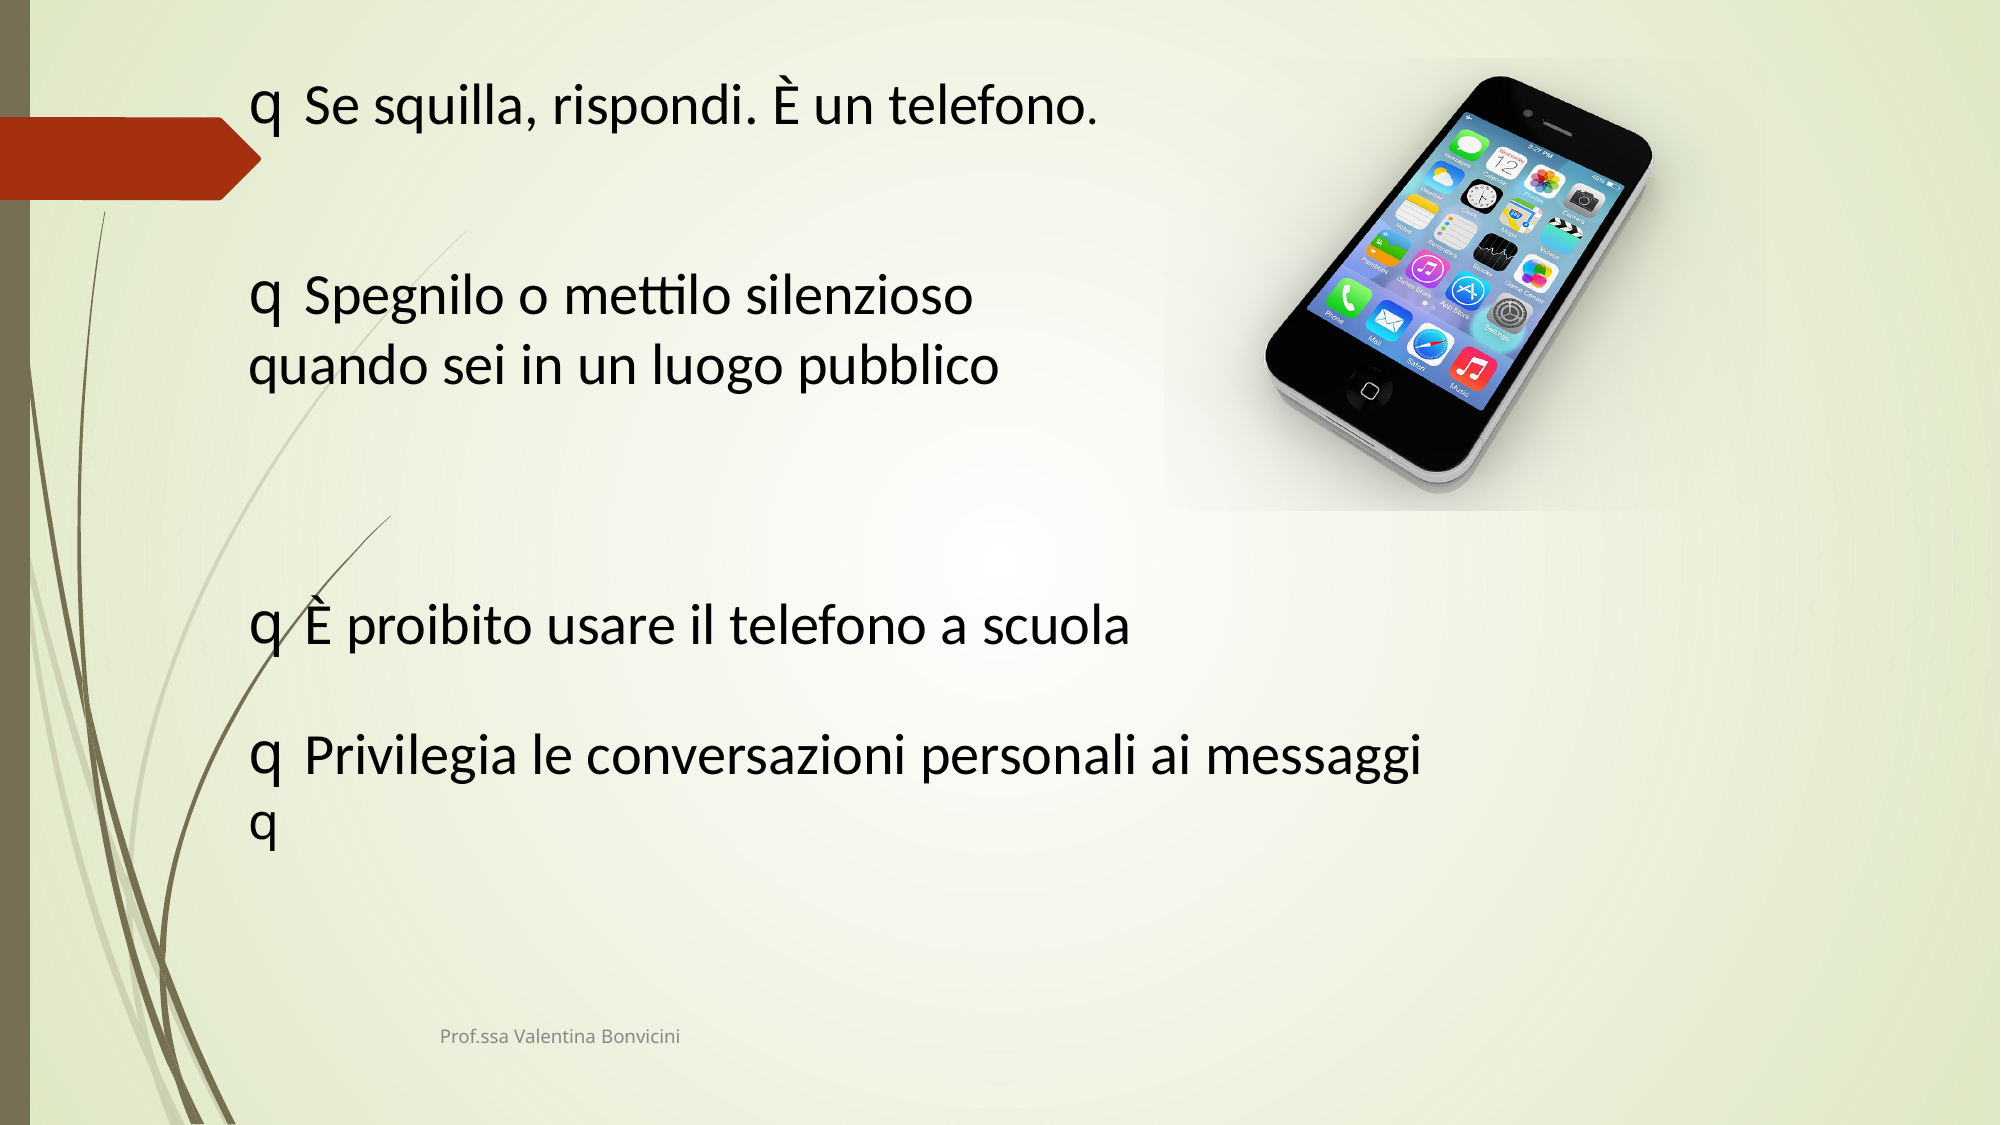

Se squilla, rispondi. È un telefono.
Spegnilo o mettilo silenzioso
quando sei in un luogo pubblico
È proibito usare il telefono a scuola
Privilegia le conversazioni personali ai messaggi
Prof.ssa Valentina Bonvicini